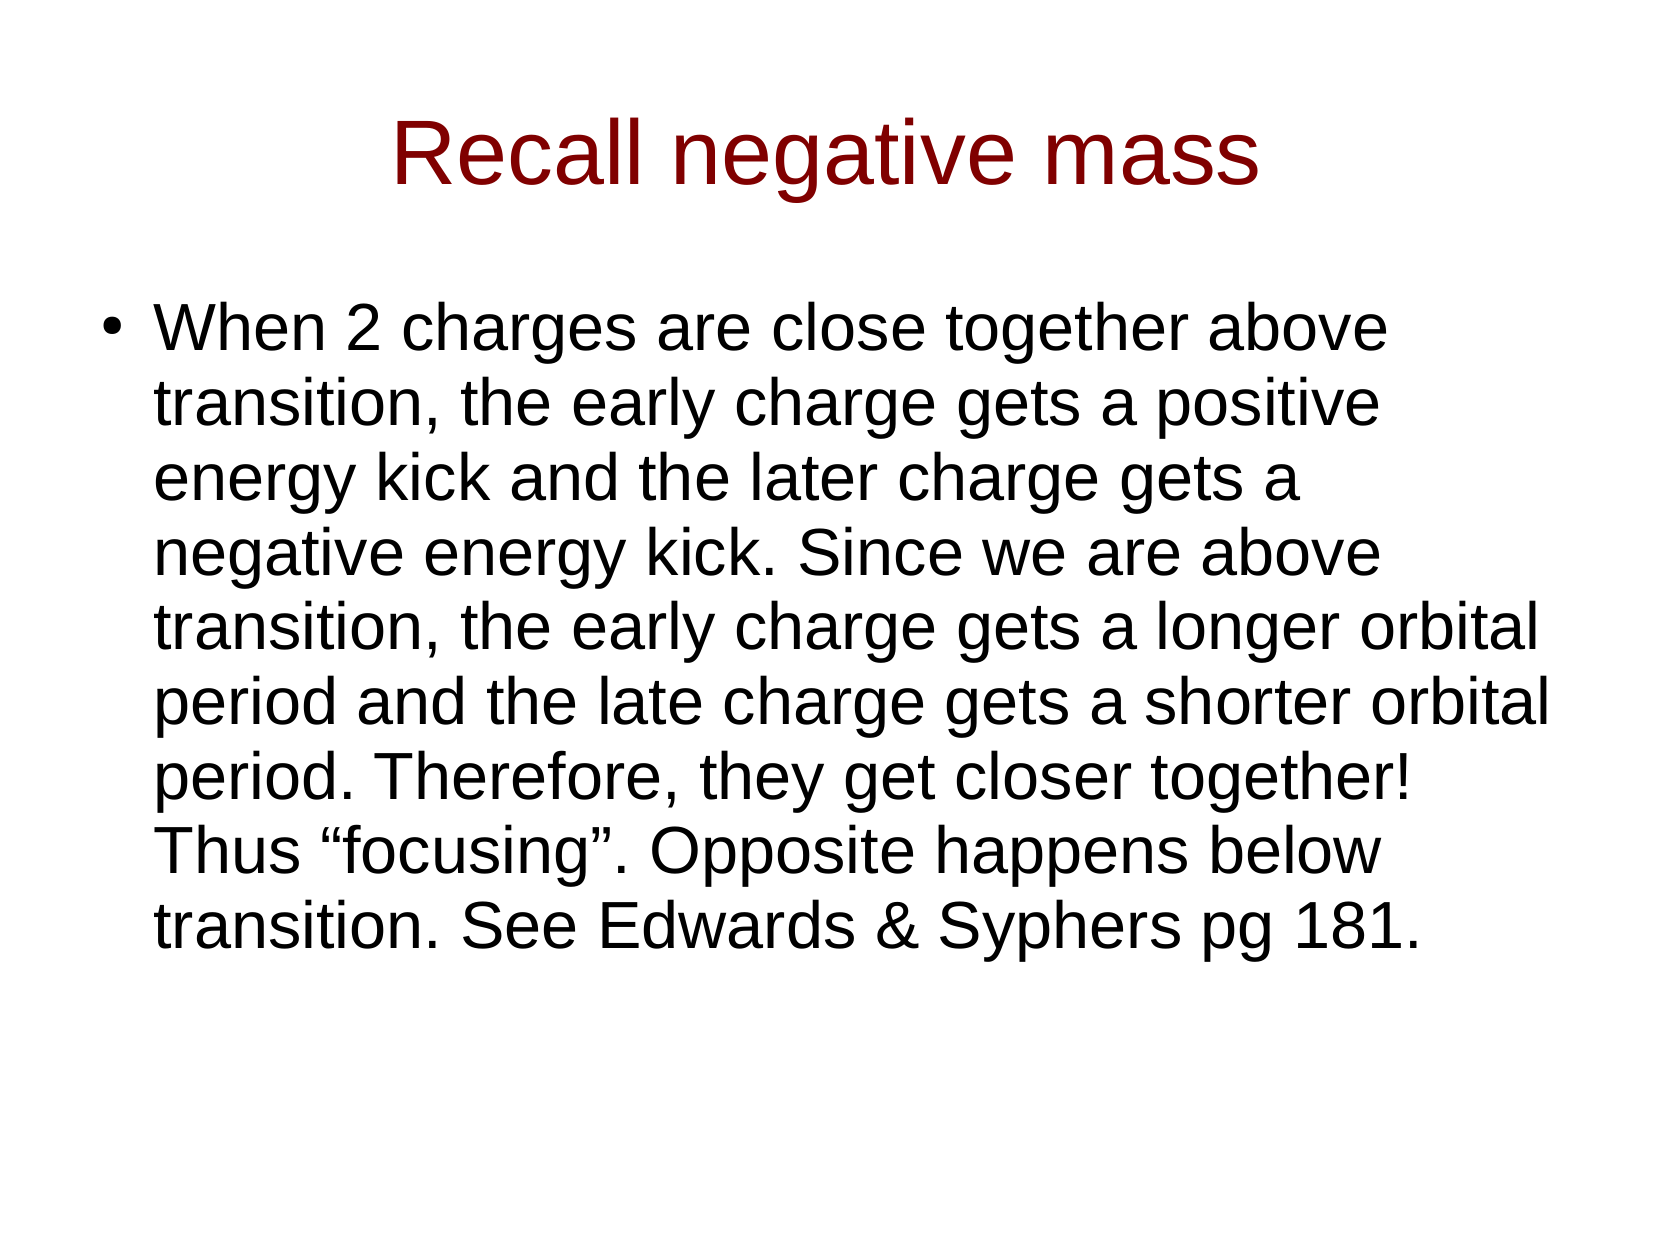

# Recall negative mass
When 2 charges are close together above transition, the early charge gets a positive energy kick and the later charge gets a negative energy kick. Since we are above transition, the early charge gets a longer orbital period and the late charge gets a shorter orbital period. Therefore, they get closer together! Thus “focusing”. Opposite happens below transition. See Edwards & Syphers pg 181.